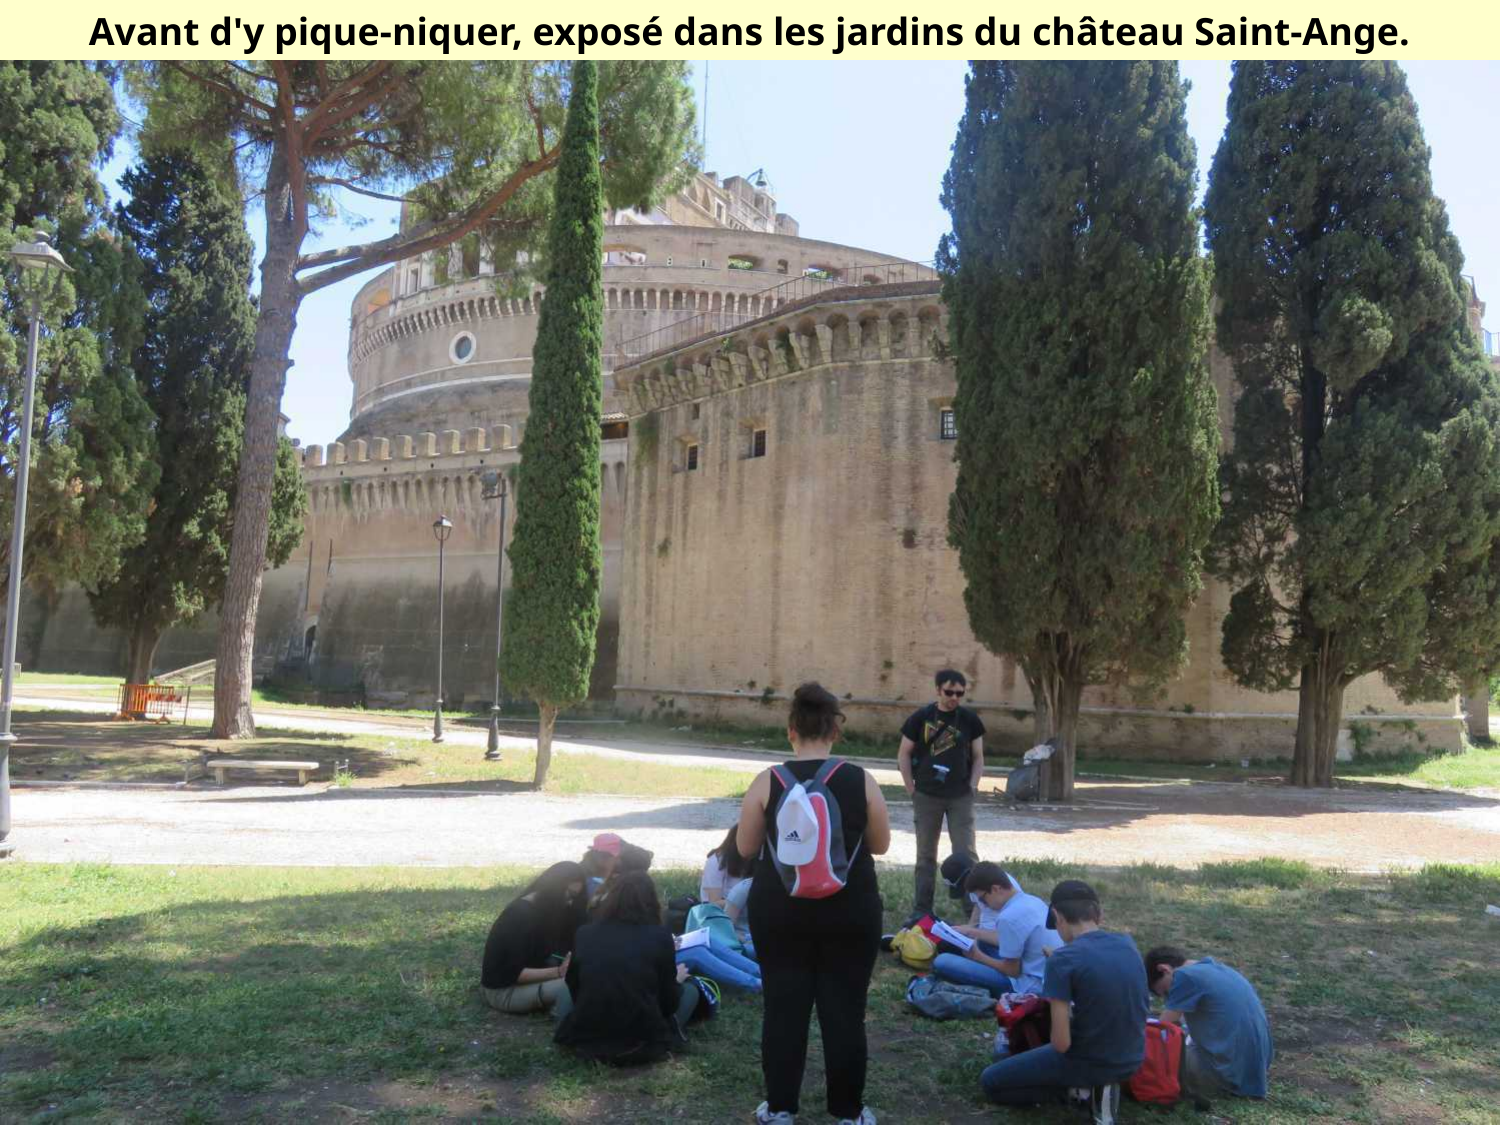

Avant d'y pique-niquer, exposé dans les jardins du château Saint-Ange.